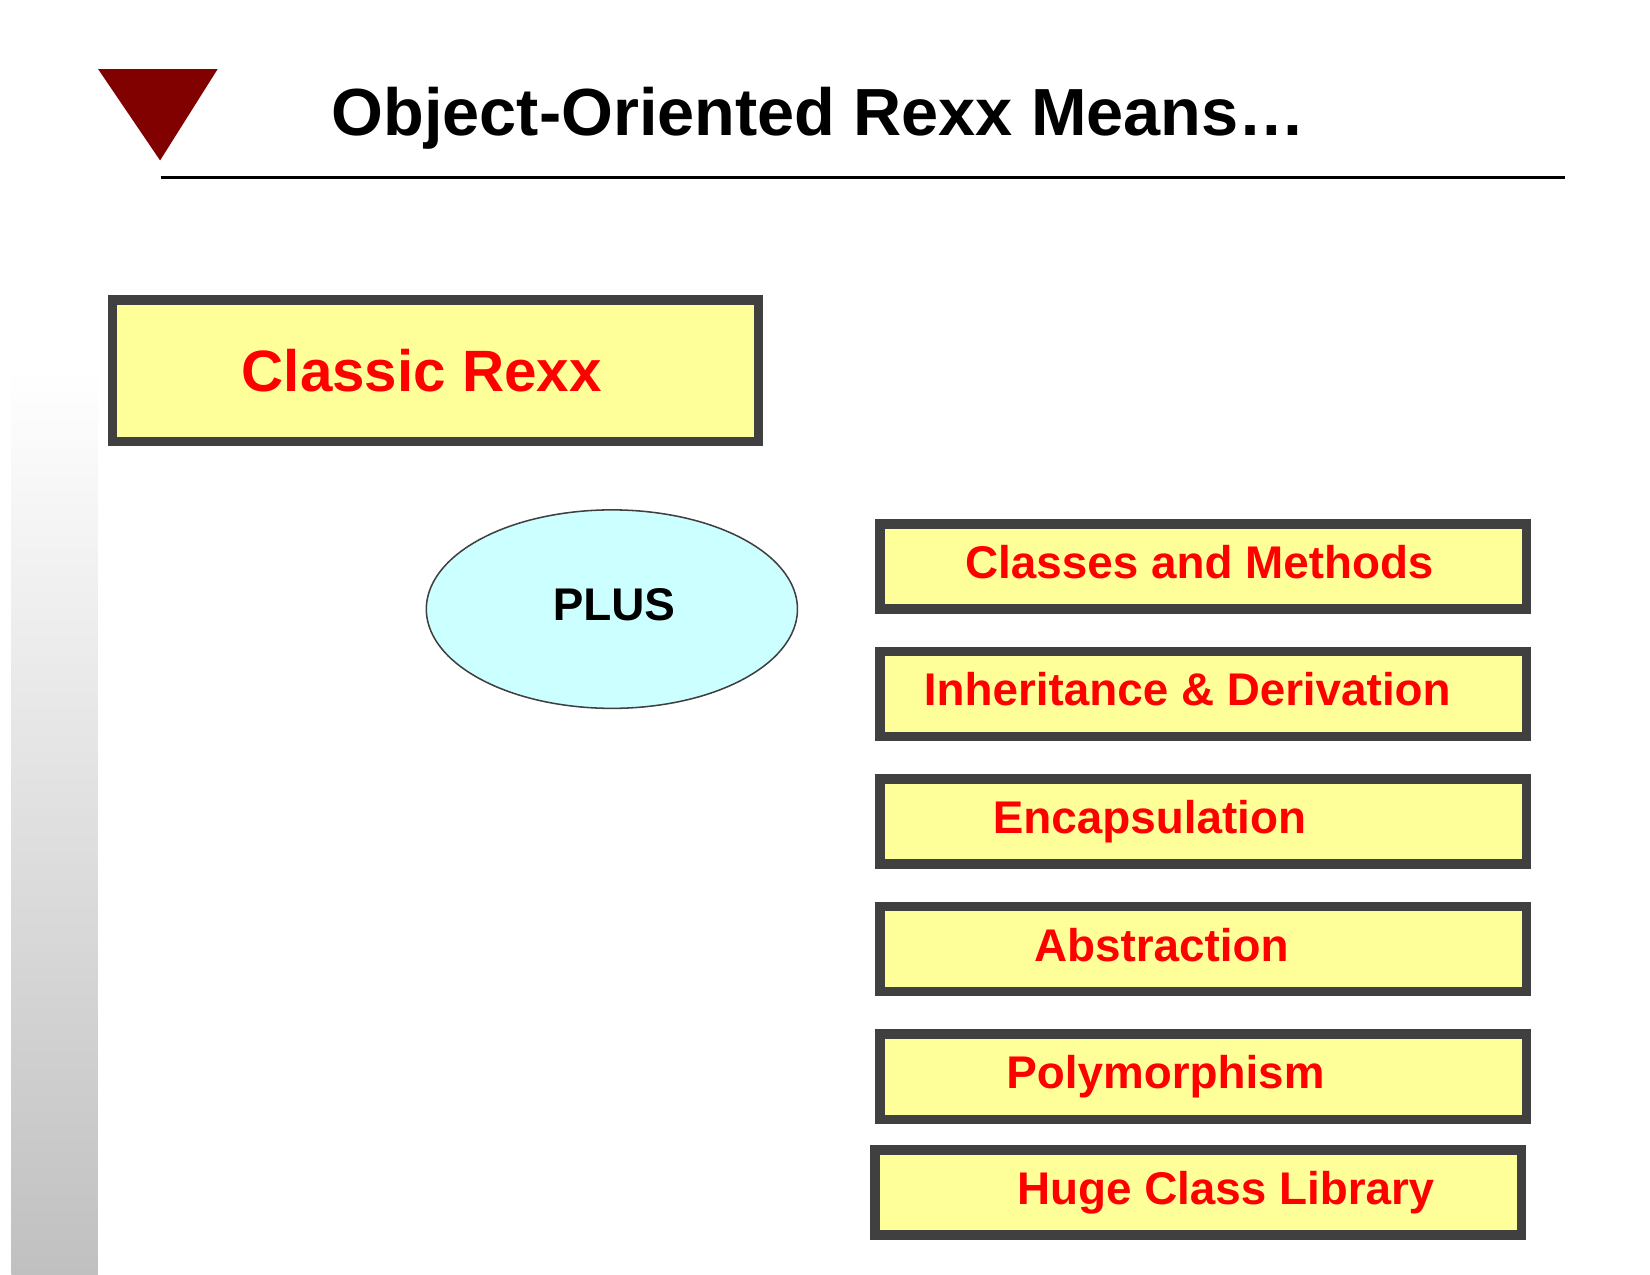

Object-Oriented Rexx Means…
Classic Rexx
Classes and Methods
PLUS
Inheritance & Derivation
Encapsulation
Abstraction
Polymorphism
Huge Class Library